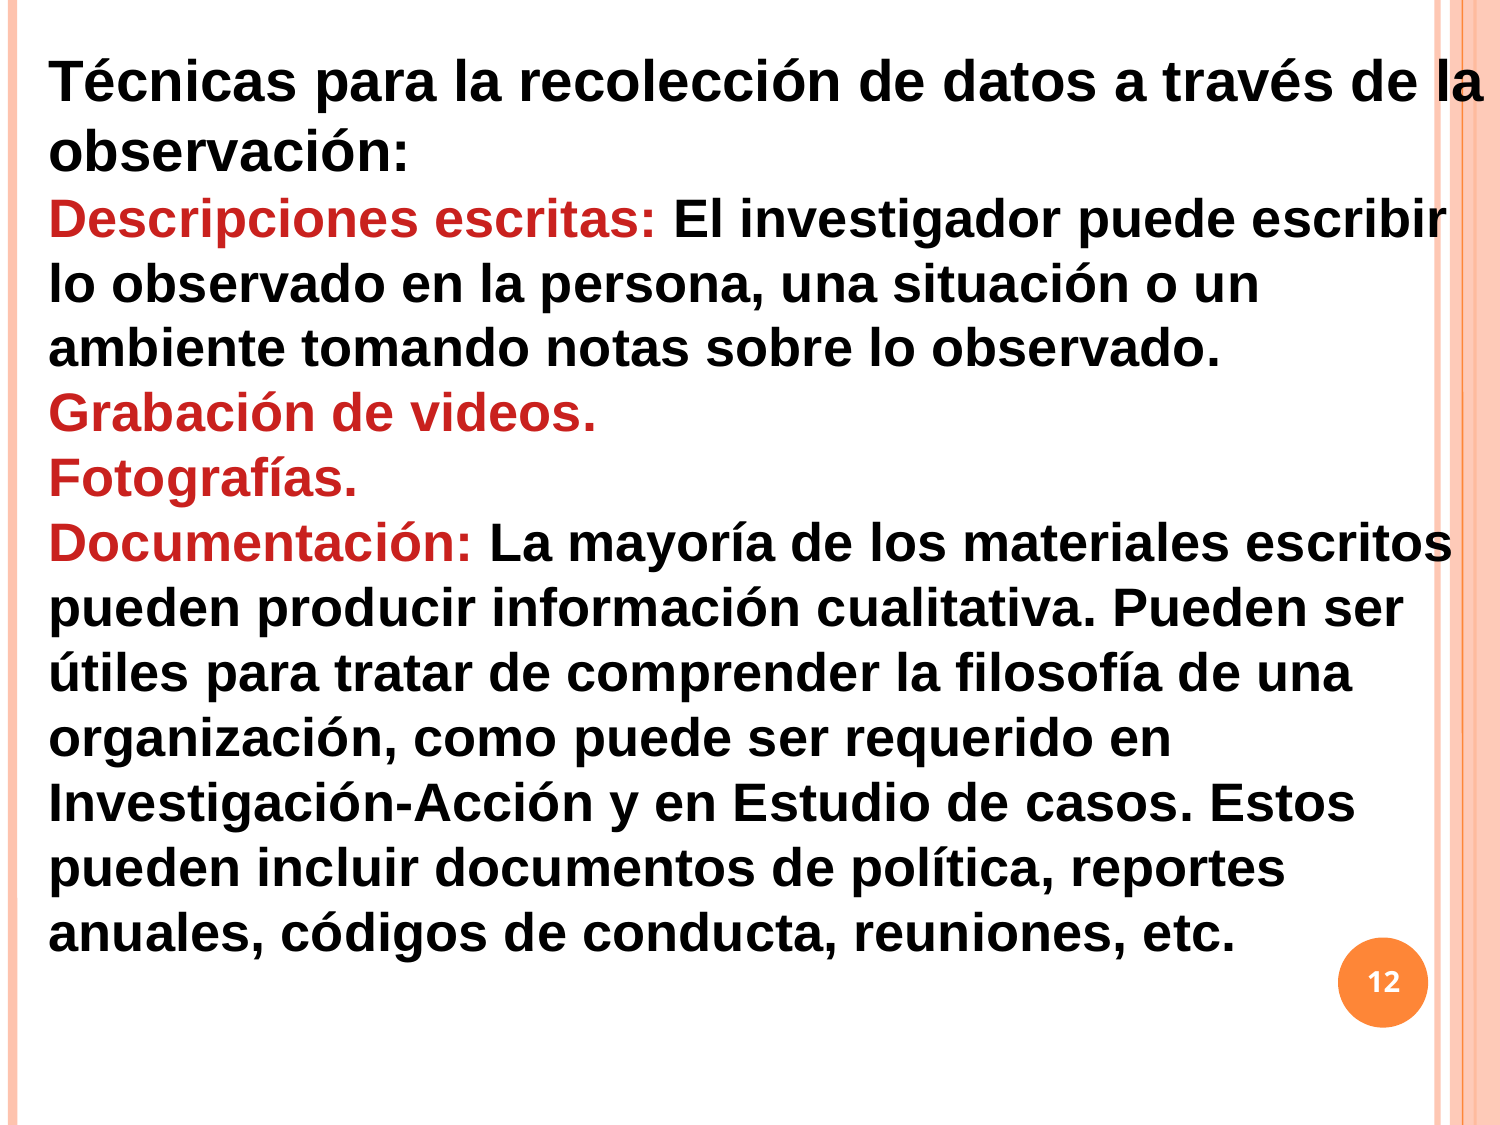

# Técnicas para la recolección de datos a través de la observación: Descripciones escritas: El investigador puede escribir lo observado en la persona, una situación o un ambiente tomando notas sobre lo observado. Grabación de videos. Fotografías. Documentación: La mayoría de los materiales escritos pueden producir información cualitativa. Pueden ser útiles para tratar de comprender la filosofía de una organización, como puede ser requerido en Investigación-Acción y en Estudio de casos. Estos pueden incluir documentos de política, reportes anuales, códigos de conducta, reuniones, etc.